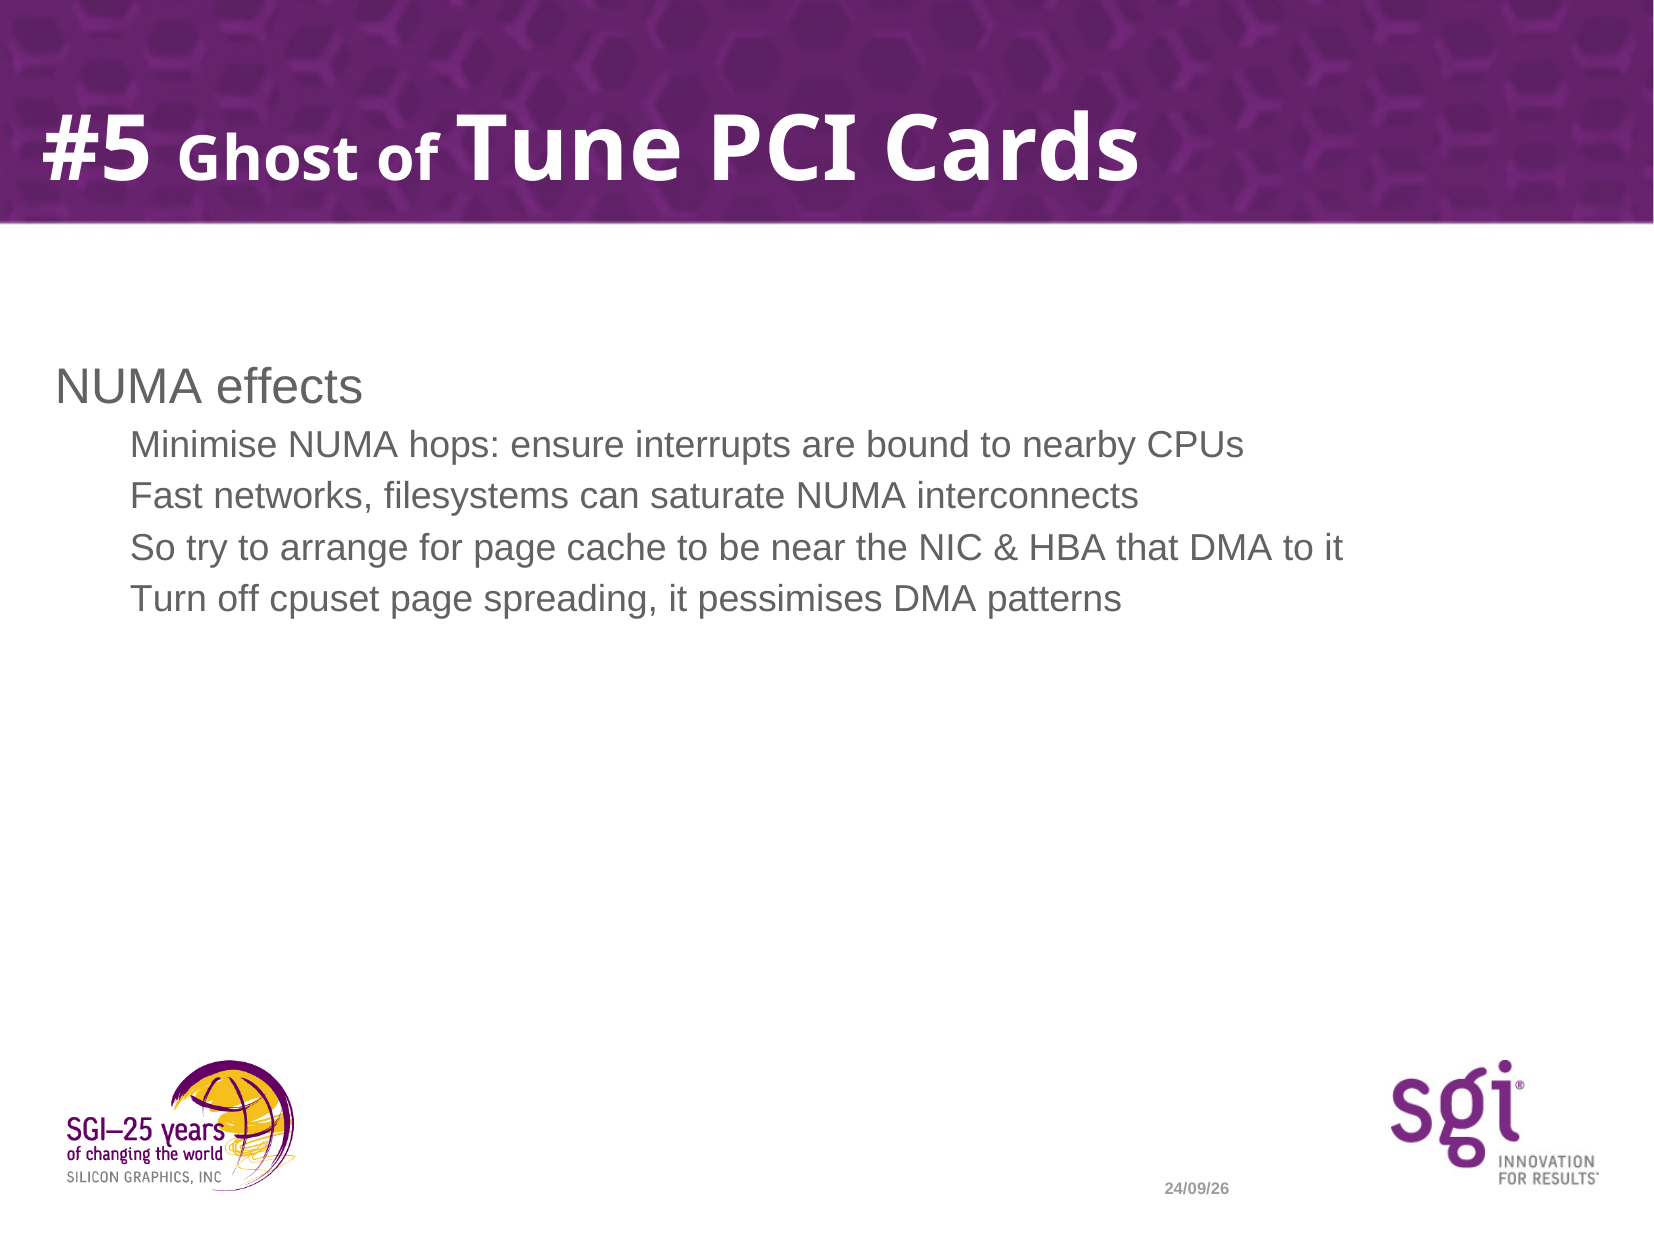

# #5 Ghost of Tune PCI Cards
NUMA effects
Minimise NUMA hops: ensure interrupts are bound to nearby CPUs
Fast networks, filesystems can saturate NUMA interconnects
So try to arrange for page cache to be near the NIC & HBA that DMA to it
Turn off cpuset page spreading, it pessimises DMA patterns